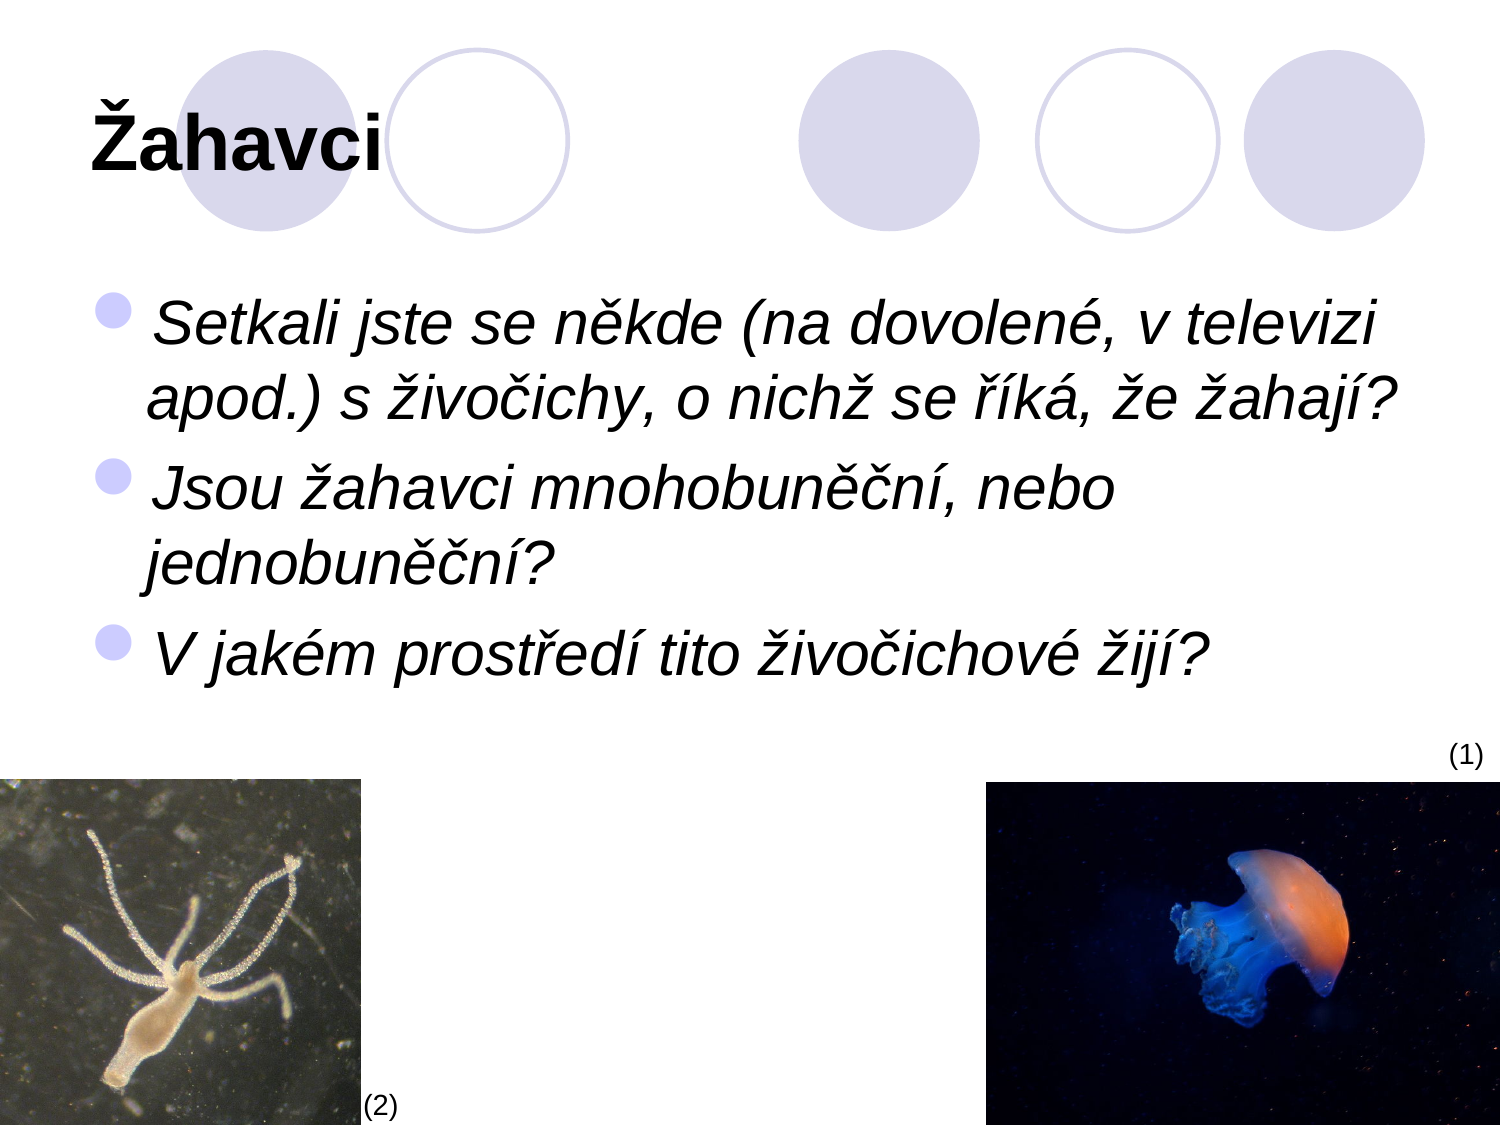

# Žahavci
Setkali jste se někde (na dovolené, v televizi apod.) s živočichy, o nichž se říká, že žahají?
Jsou žahavci mnohobuněční, nebo jednobuněční?
V jakém prostředí tito živočichové žijí?
(1)
(2)